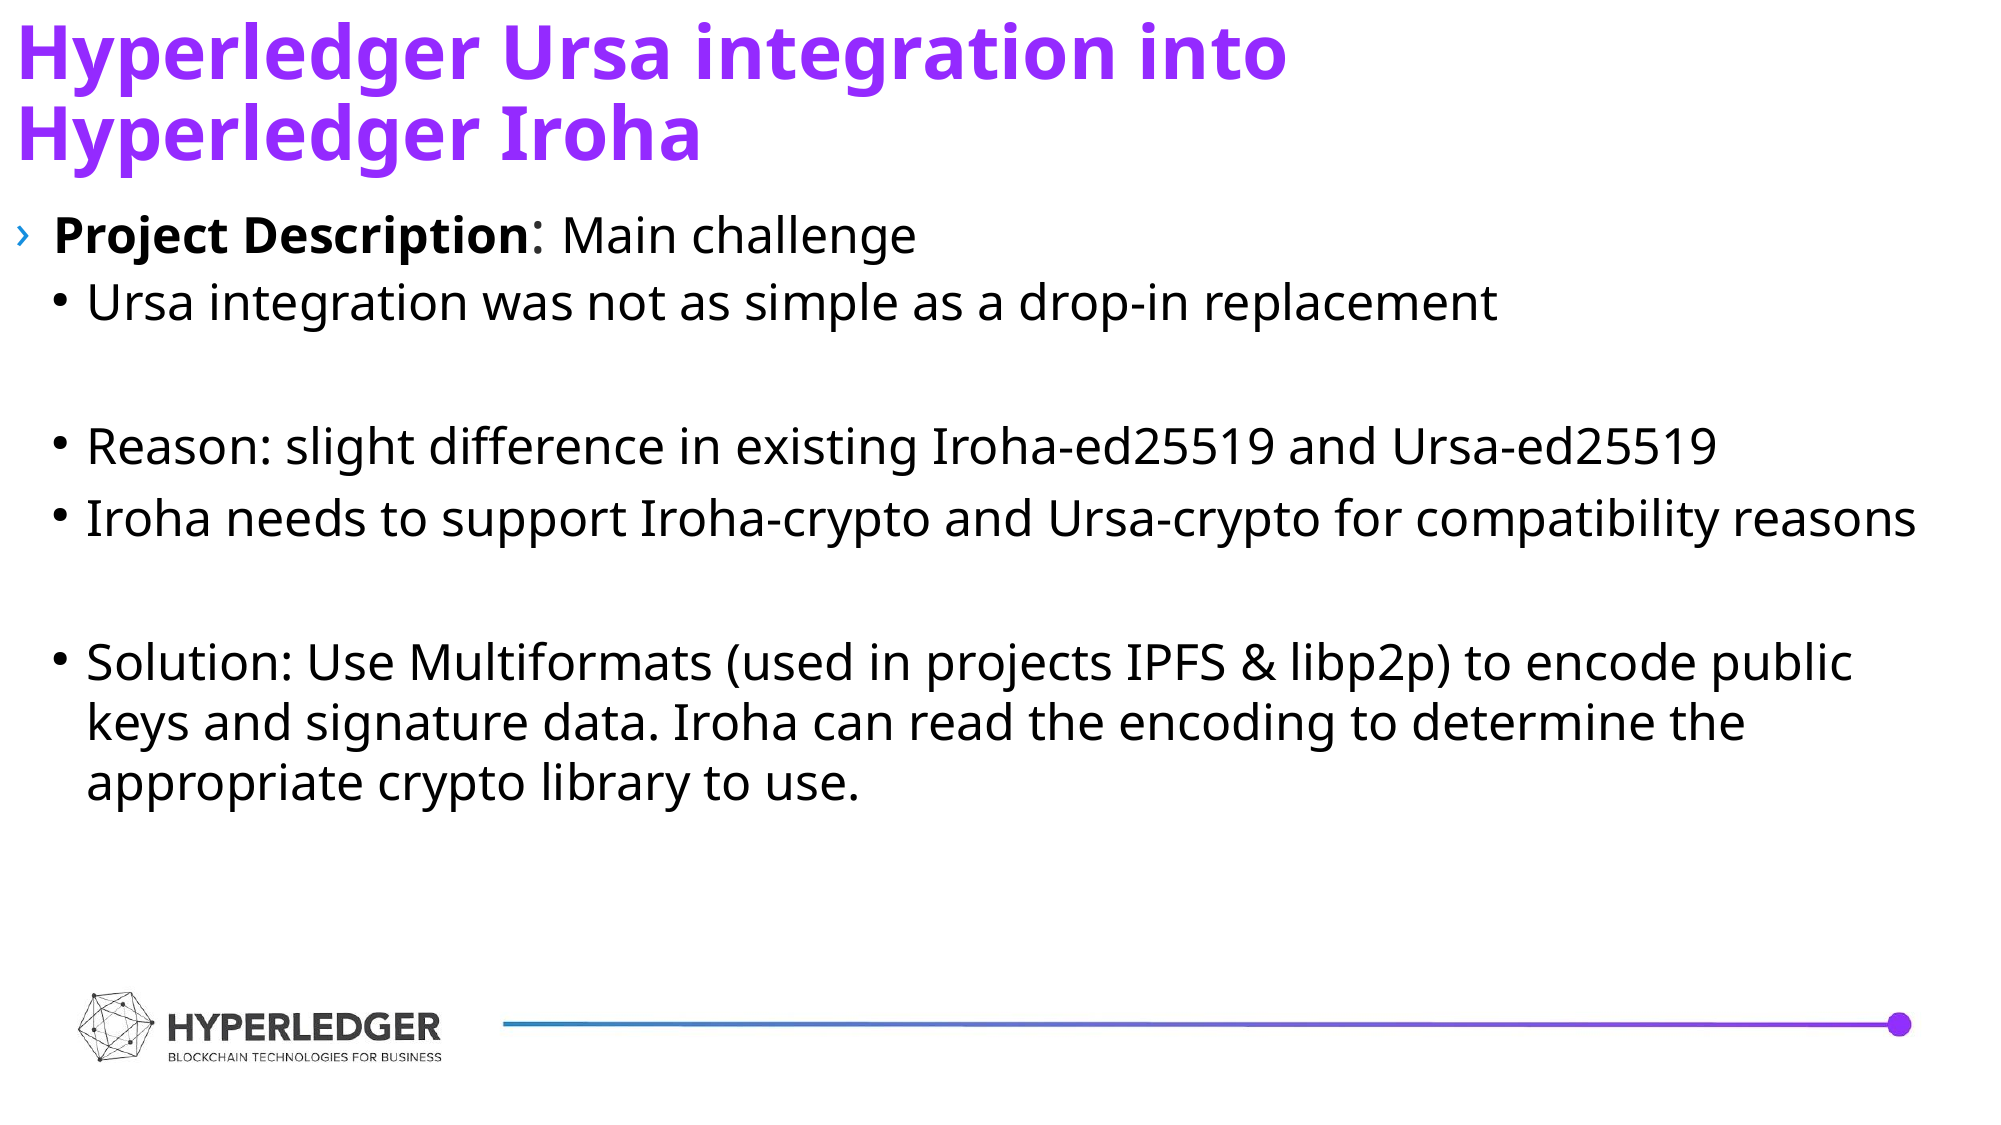

Hyperledger Ursa integration into Hyperledger Iroha
Project Description: Main challenge
Ursa integration was not as simple as a drop-in replacement
Reason: slight difference in existing Iroha-ed25519 and Ursa-ed25519
Iroha needs to support Iroha-crypto and Ursa-crypto for compatibility reasons
Solution: Use Multiformats (used in projects IPFS & libp2p) to encode public keys and signature data. Iroha can read the encoding to determine the appropriate crypto library to use.